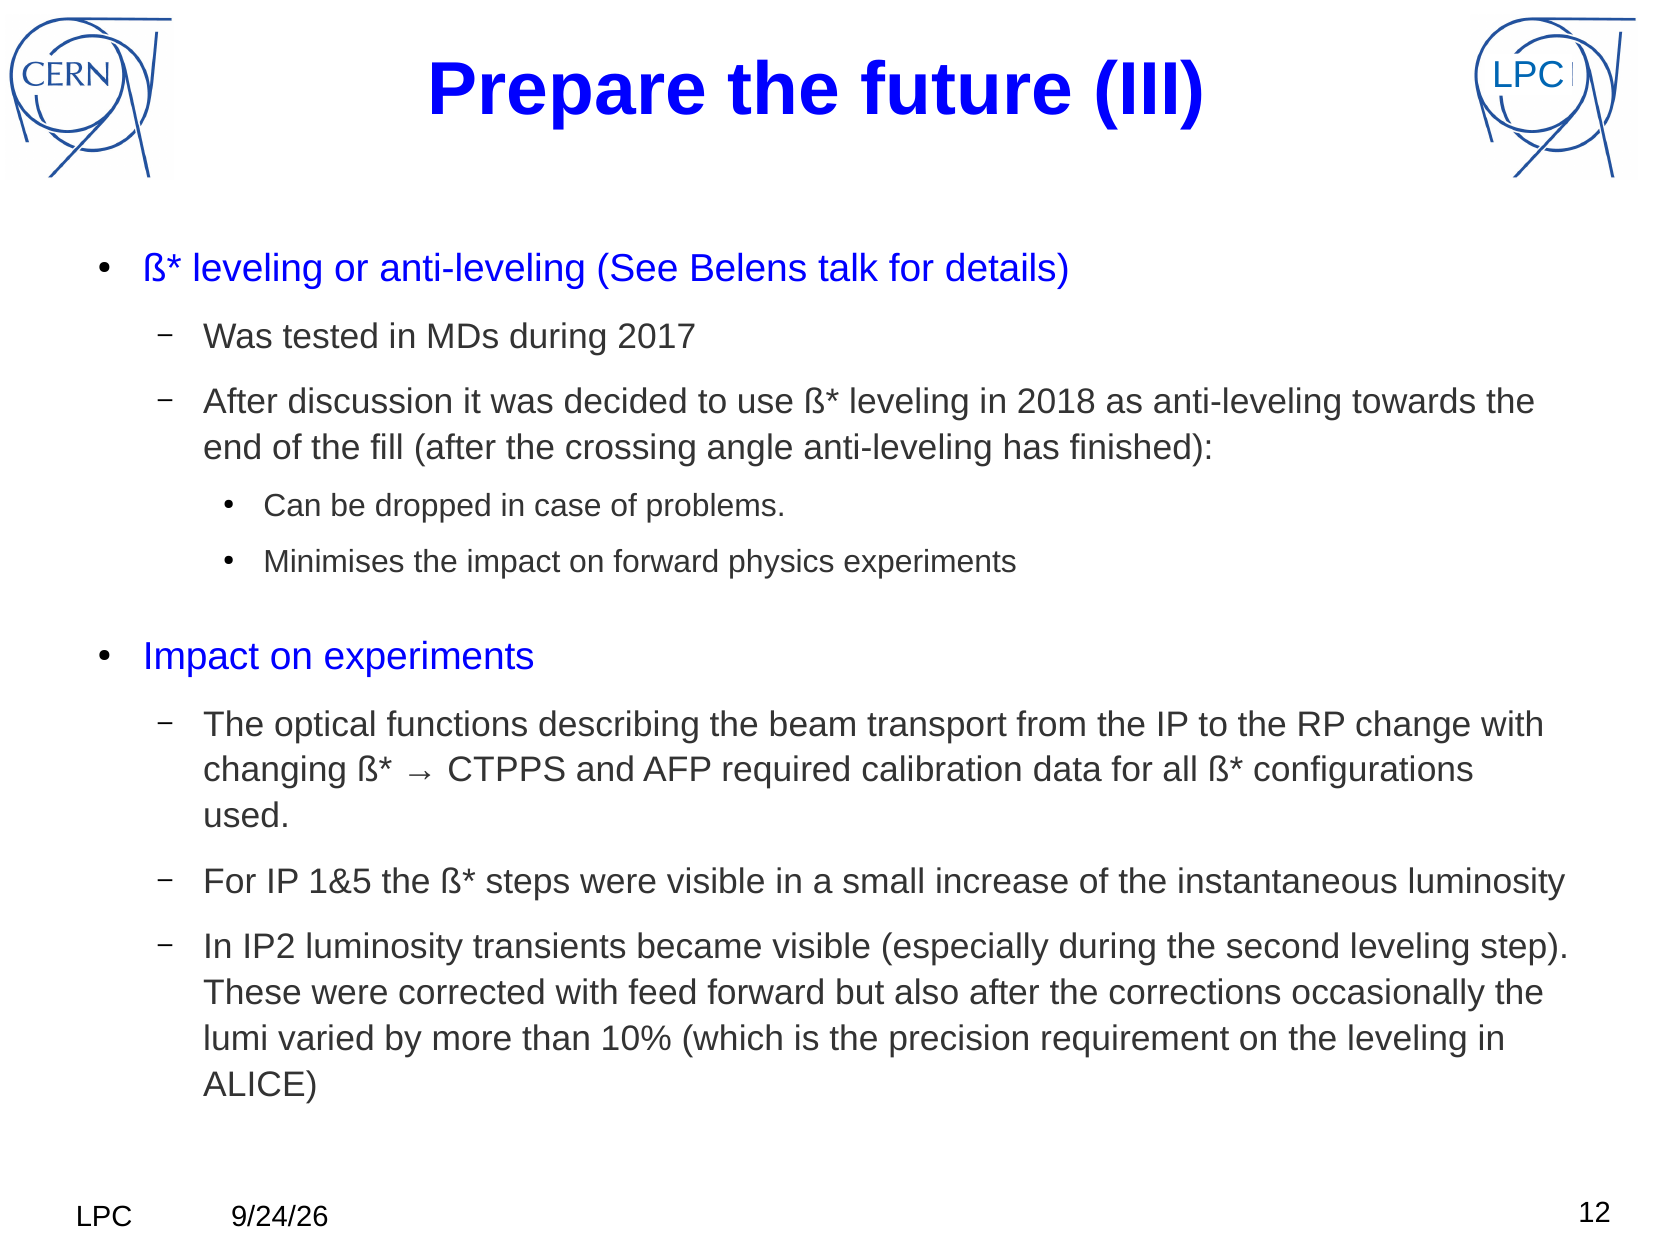

# Prepare the future (III)
ß* leveling or anti-leveling (See Belens talk for details)
Was tested in MDs during 2017
After discussion it was decided to use ß* leveling in 2018 as anti-leveling towards the end of the fill (after the crossing angle anti-leveling has finished):
Can be dropped in case of problems.
Minimises the impact on forward physics experiments
Impact on experiments
The optical functions describing the beam transport from the IP to the RP change with changing ß* → CTPPS and AFP required calibration data for all ß* configurations used.
For IP 1&5 the ß* steps were visible in a small increase of the instantaneous luminosity
In IP2 luminosity transients became visible (especially during the second leveling step). These were corrected with feed forward but also after the corrections occasionally the lumi varied by more than 10% (which is the precision requirement on the leveling in ALICE)